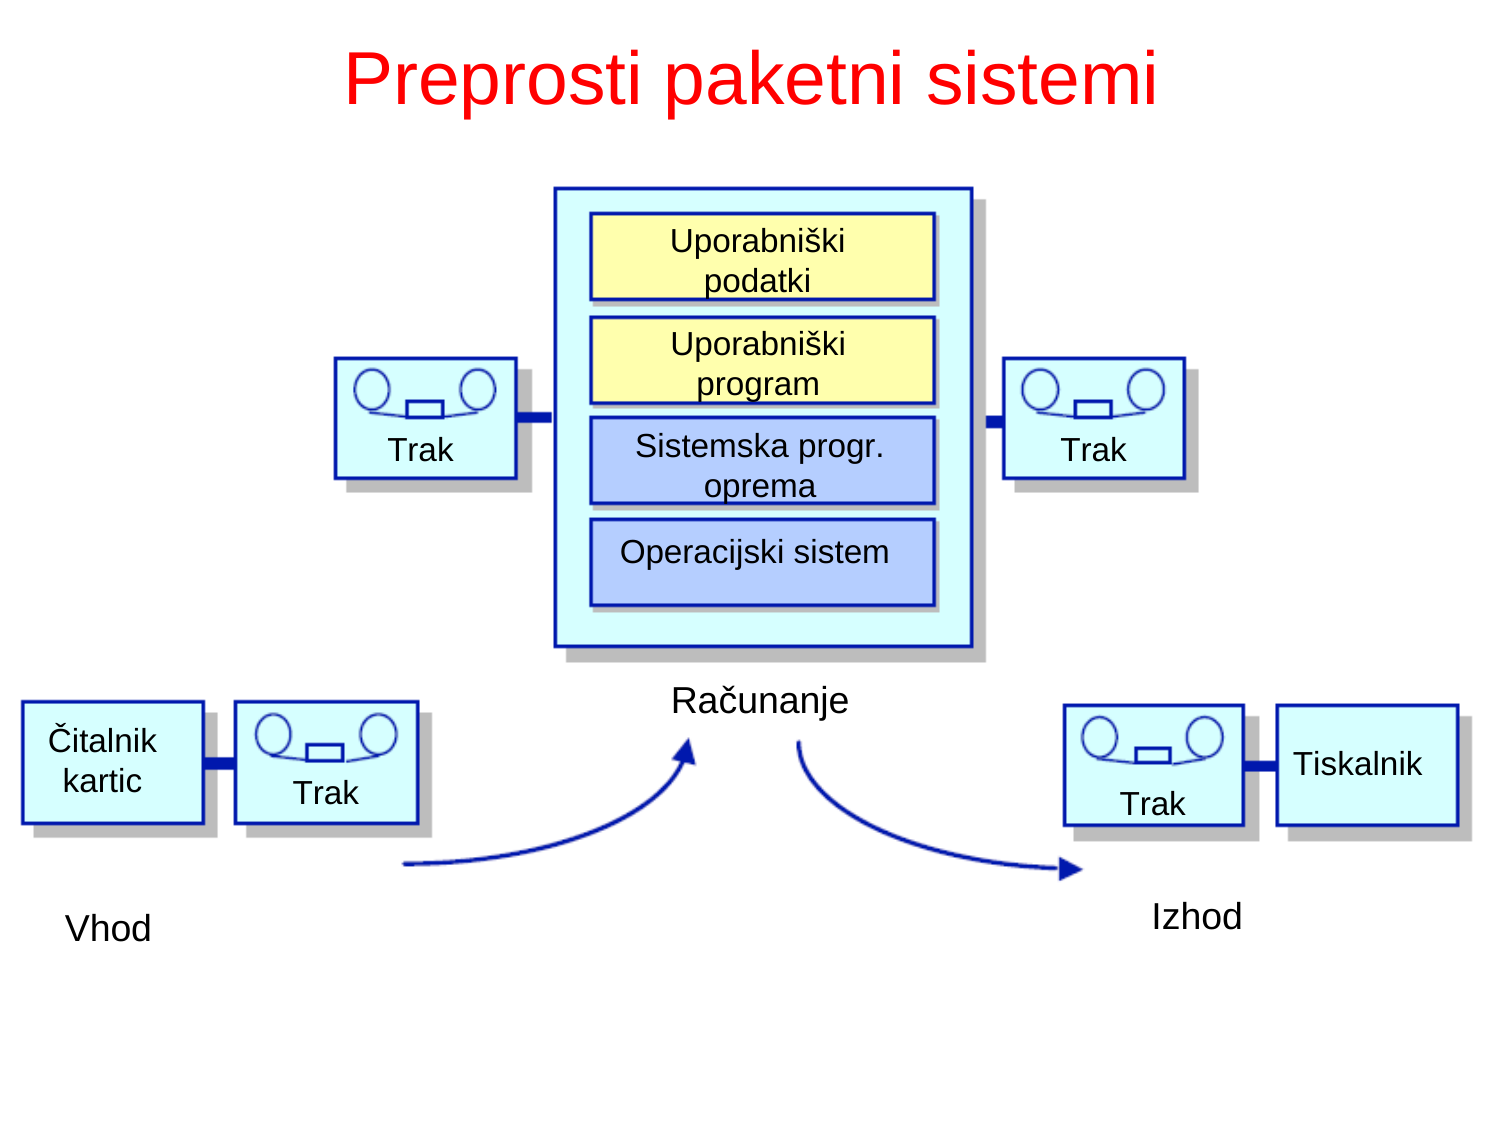

Preprosti paketni sistemi
Uporabniški
podatki
Uporabniški
program
Sistemska progr.
oprema
Trak
Trak
Operacijski sistem
Računanje
Čitalnik
kartic
Tiskalnik
Trak
Trak
Izhod
Vhod